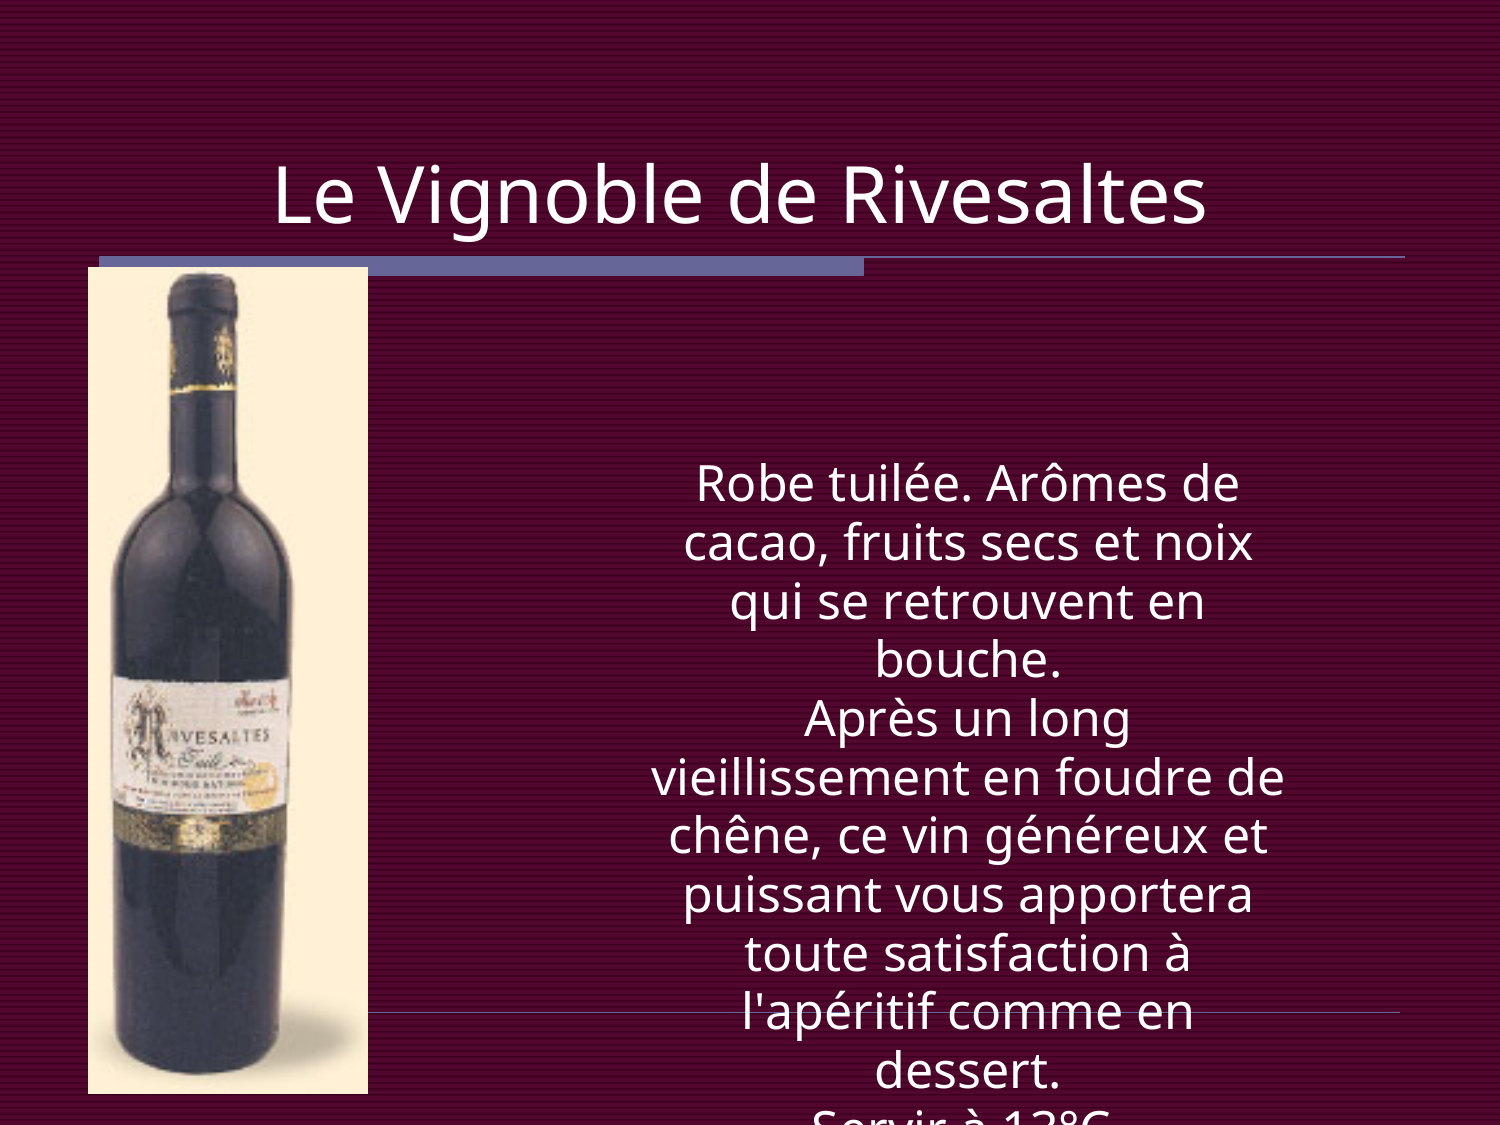

# Le Vignoble de Rivesaltes
Robe tuilée. Arômes de cacao, fruits secs et noix qui se retrouvent en bouche.
Après un long vieillissement en foudre de chêne, ce vin généreux et puissant vous apportera toute satisfaction à l'apéritif comme en dessert.
Servir à 13°C.